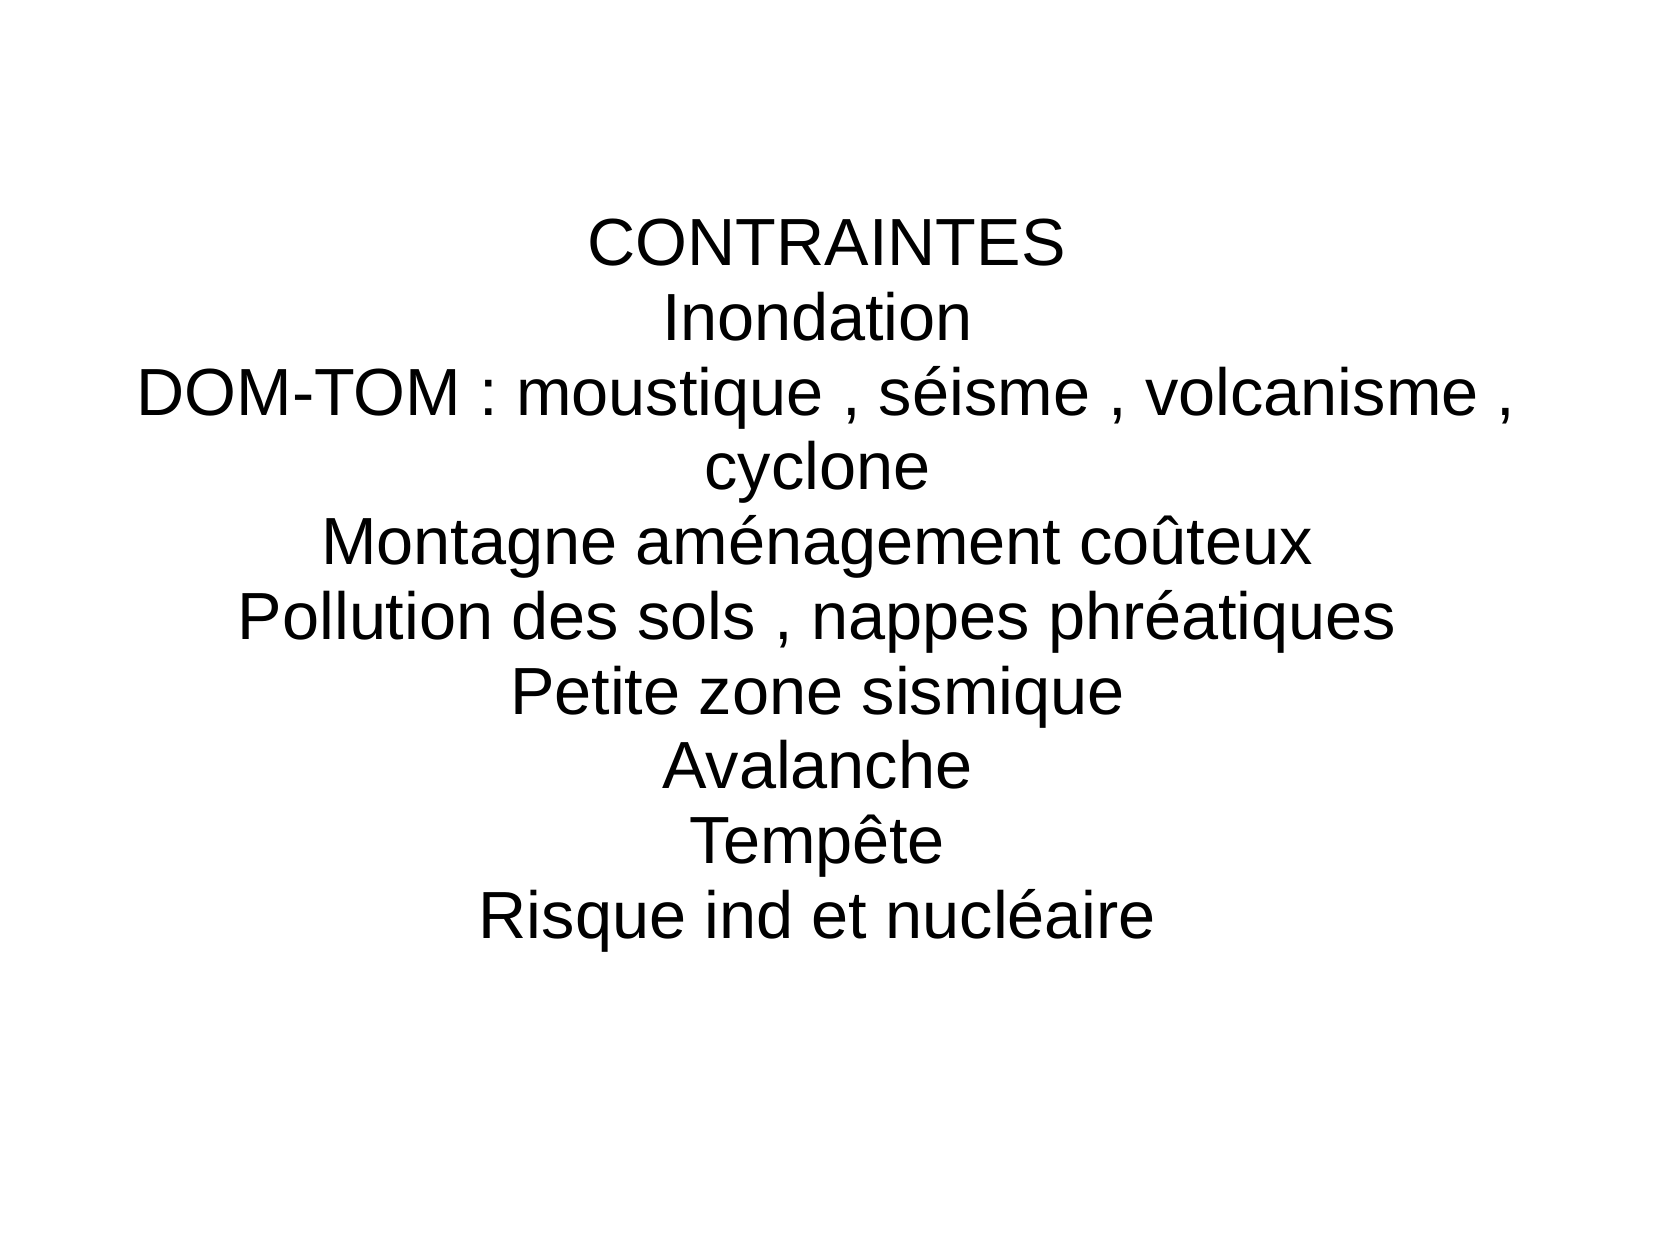

# CONTRAINTES
Inondation
DOM-TOM : moustique , séisme , volcanisme , cyclone
Montagne aménagement coûteux
Pollution des sols , nappes phréatiques
Petite zone sismique
Avalanche
Tempête
Risque ind et nucléaire